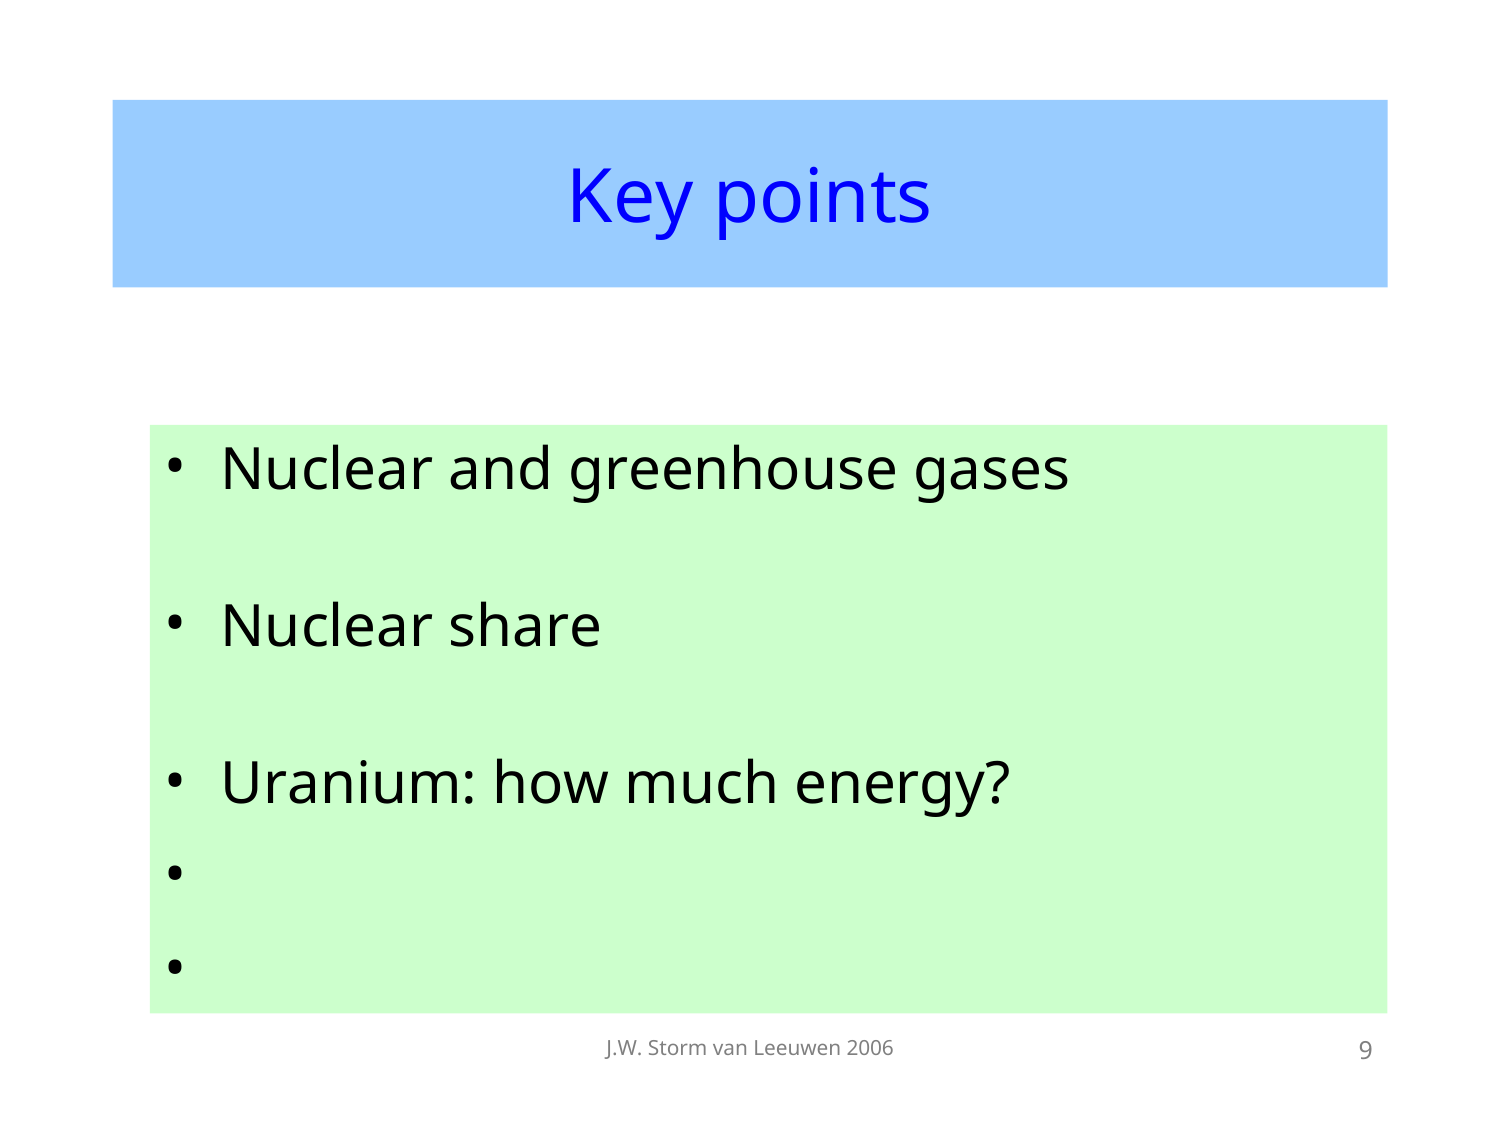

# Key points
Nuclear and greenhouse gases
Nuclear share
Uranium: how much energy?
J.W. Storm van Leeuwen 2006
9